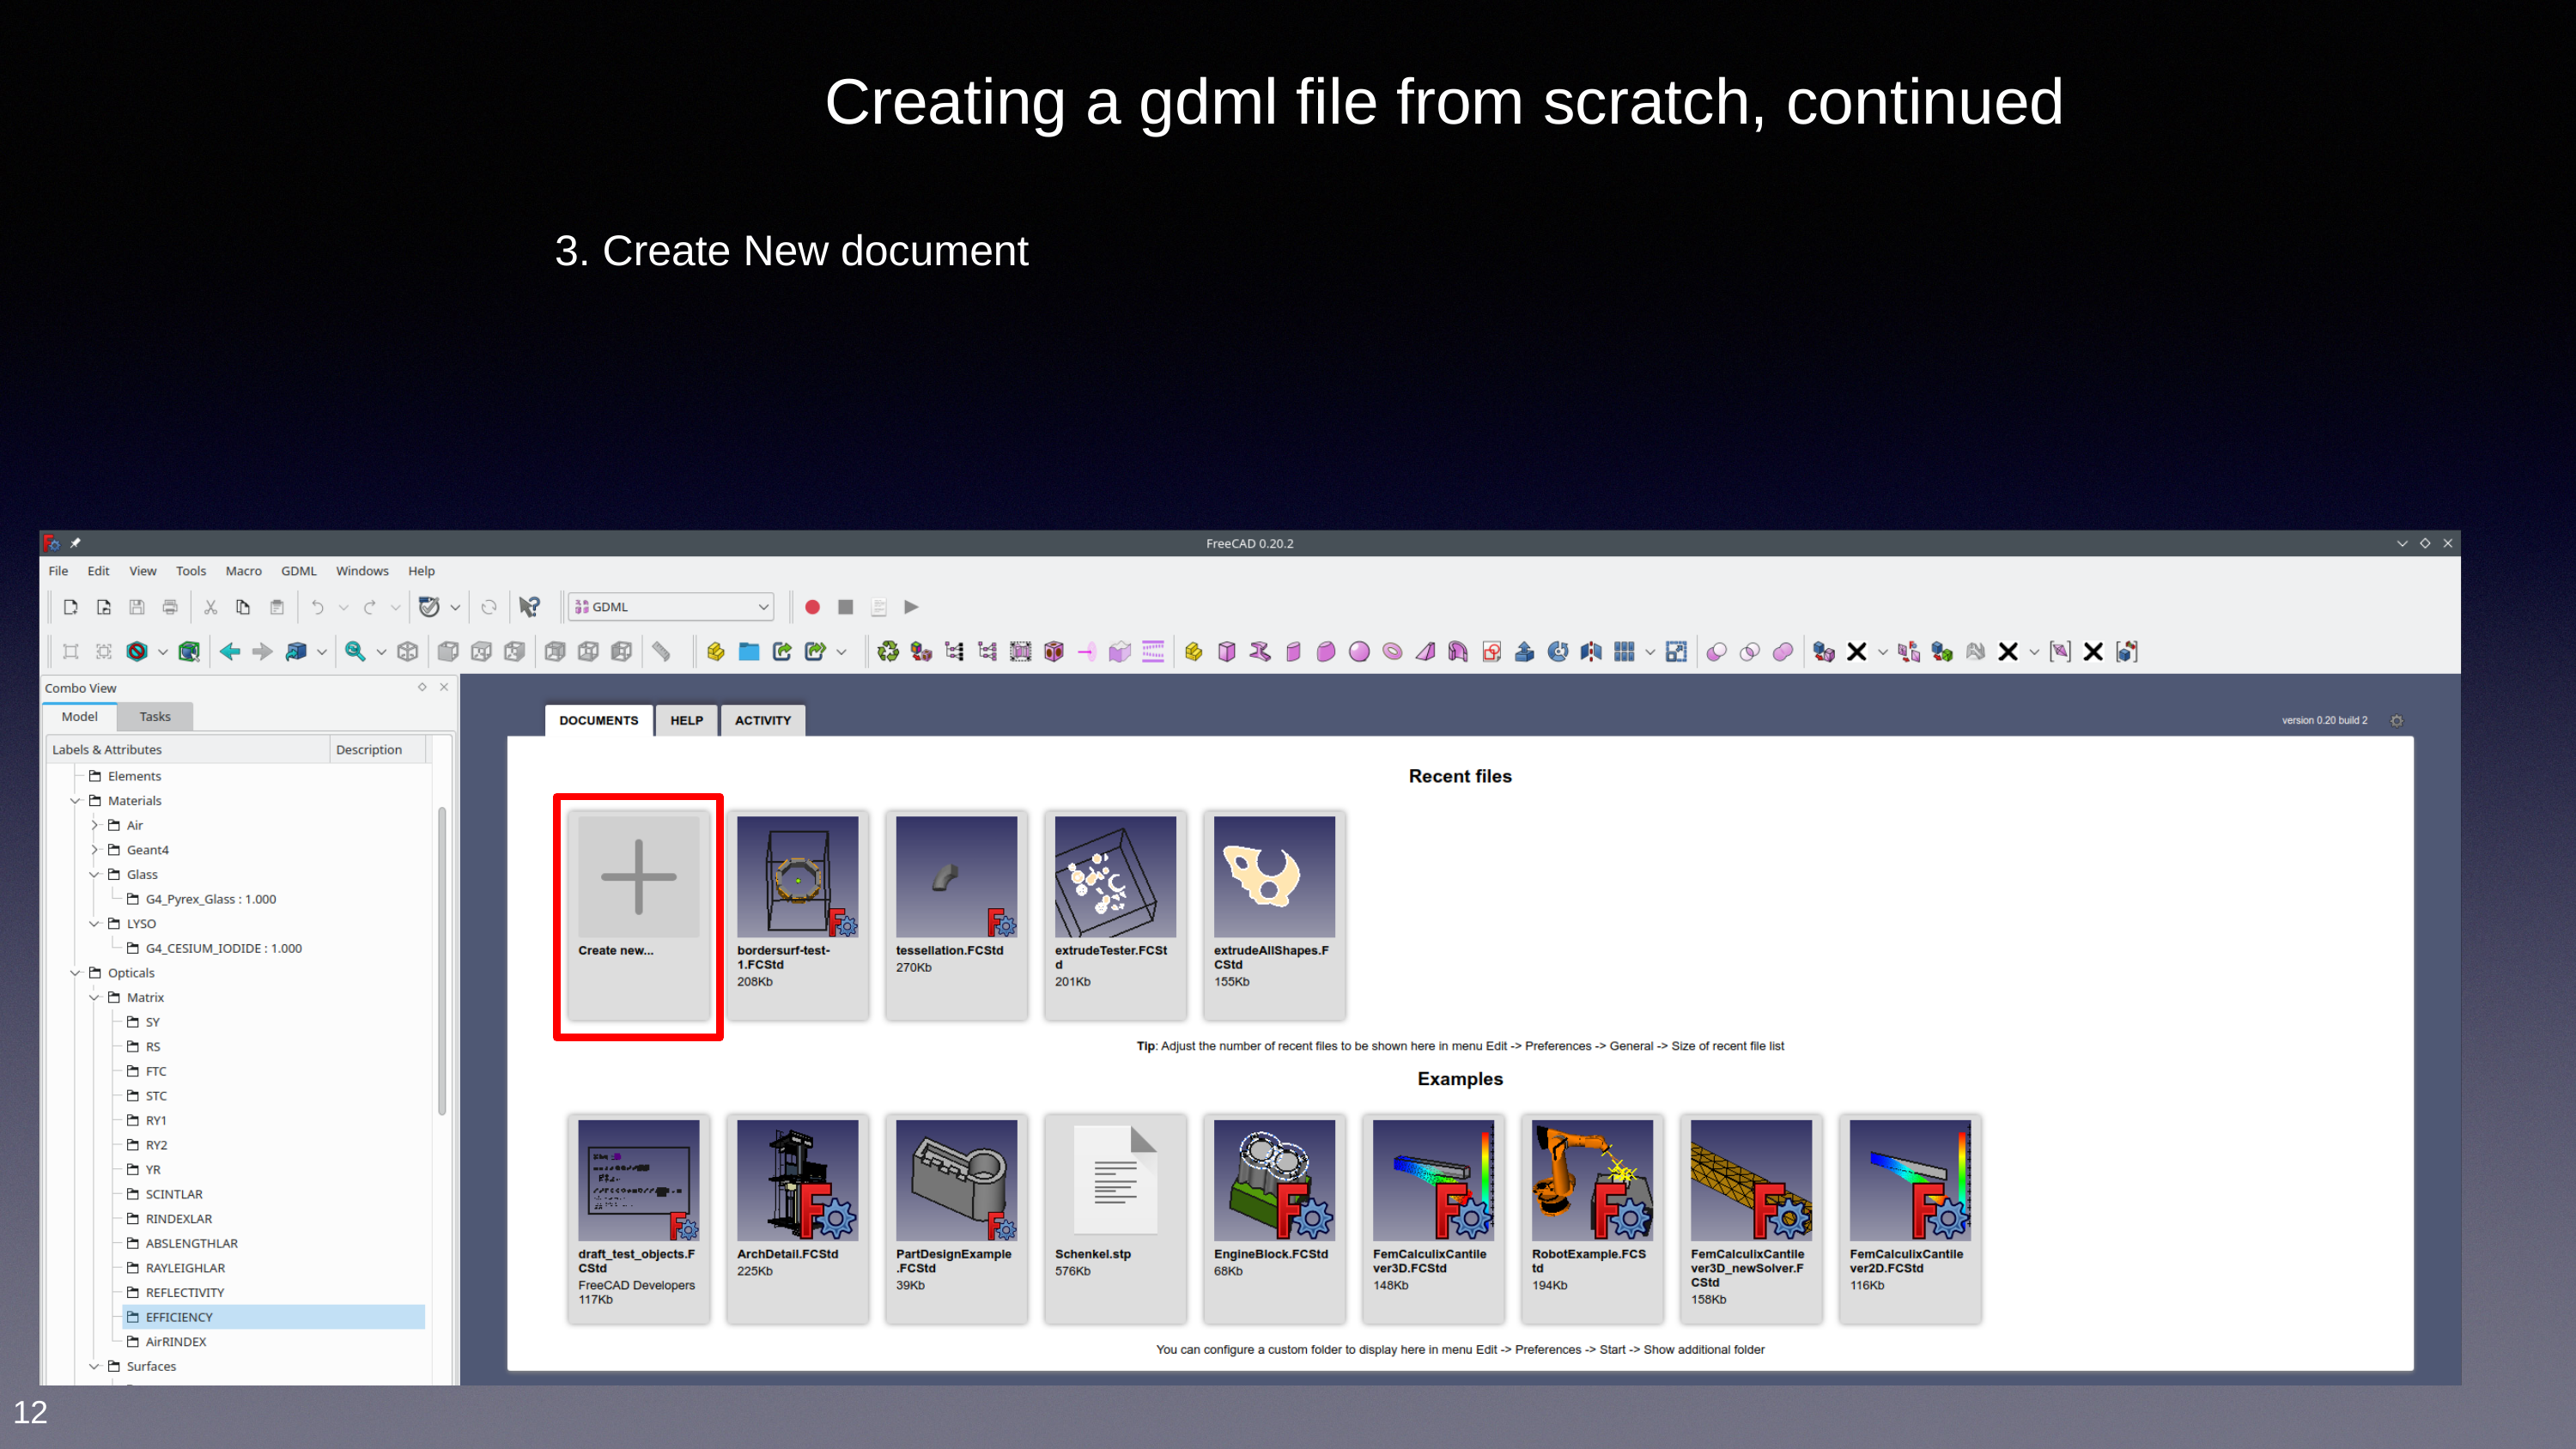

Creating a gdml file from scratch, continued
 Create New document
12